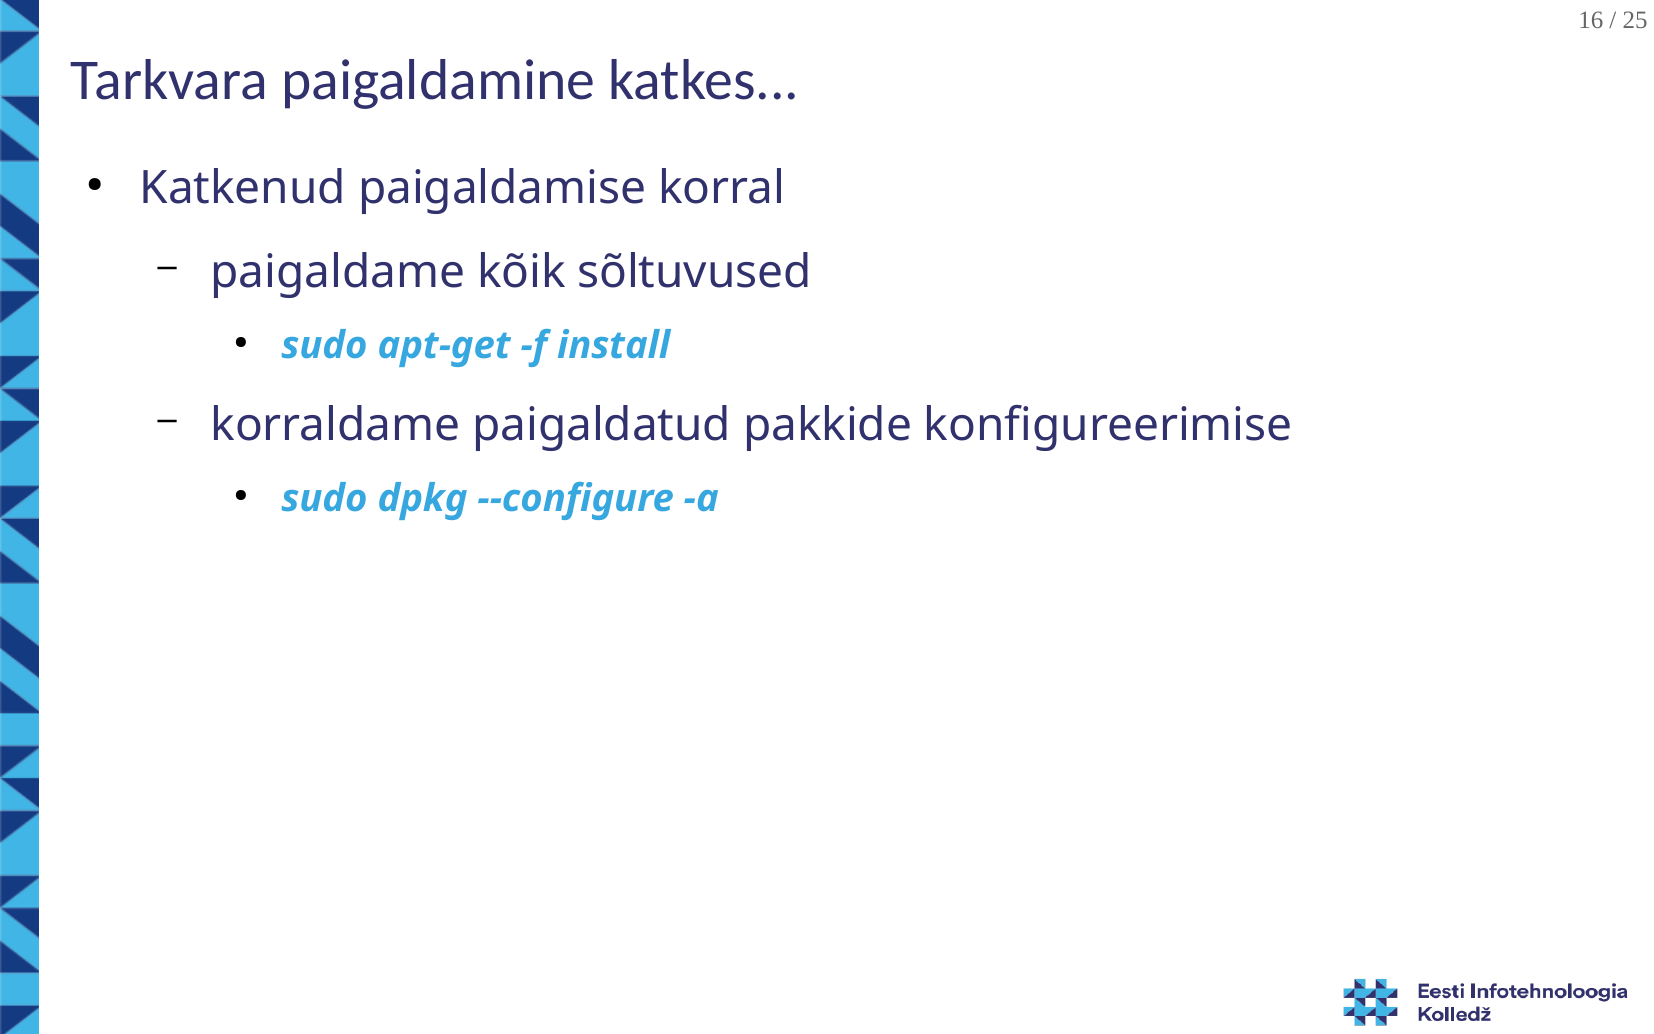

# Tarkvara paigaldamine katkes...
Katkenud paigaldamise korral
paigaldame kõik sõltuvused
sudo apt-get -f install
korraldame paigaldatud pakkide konfigureerimise
sudo dpkg --configure -a